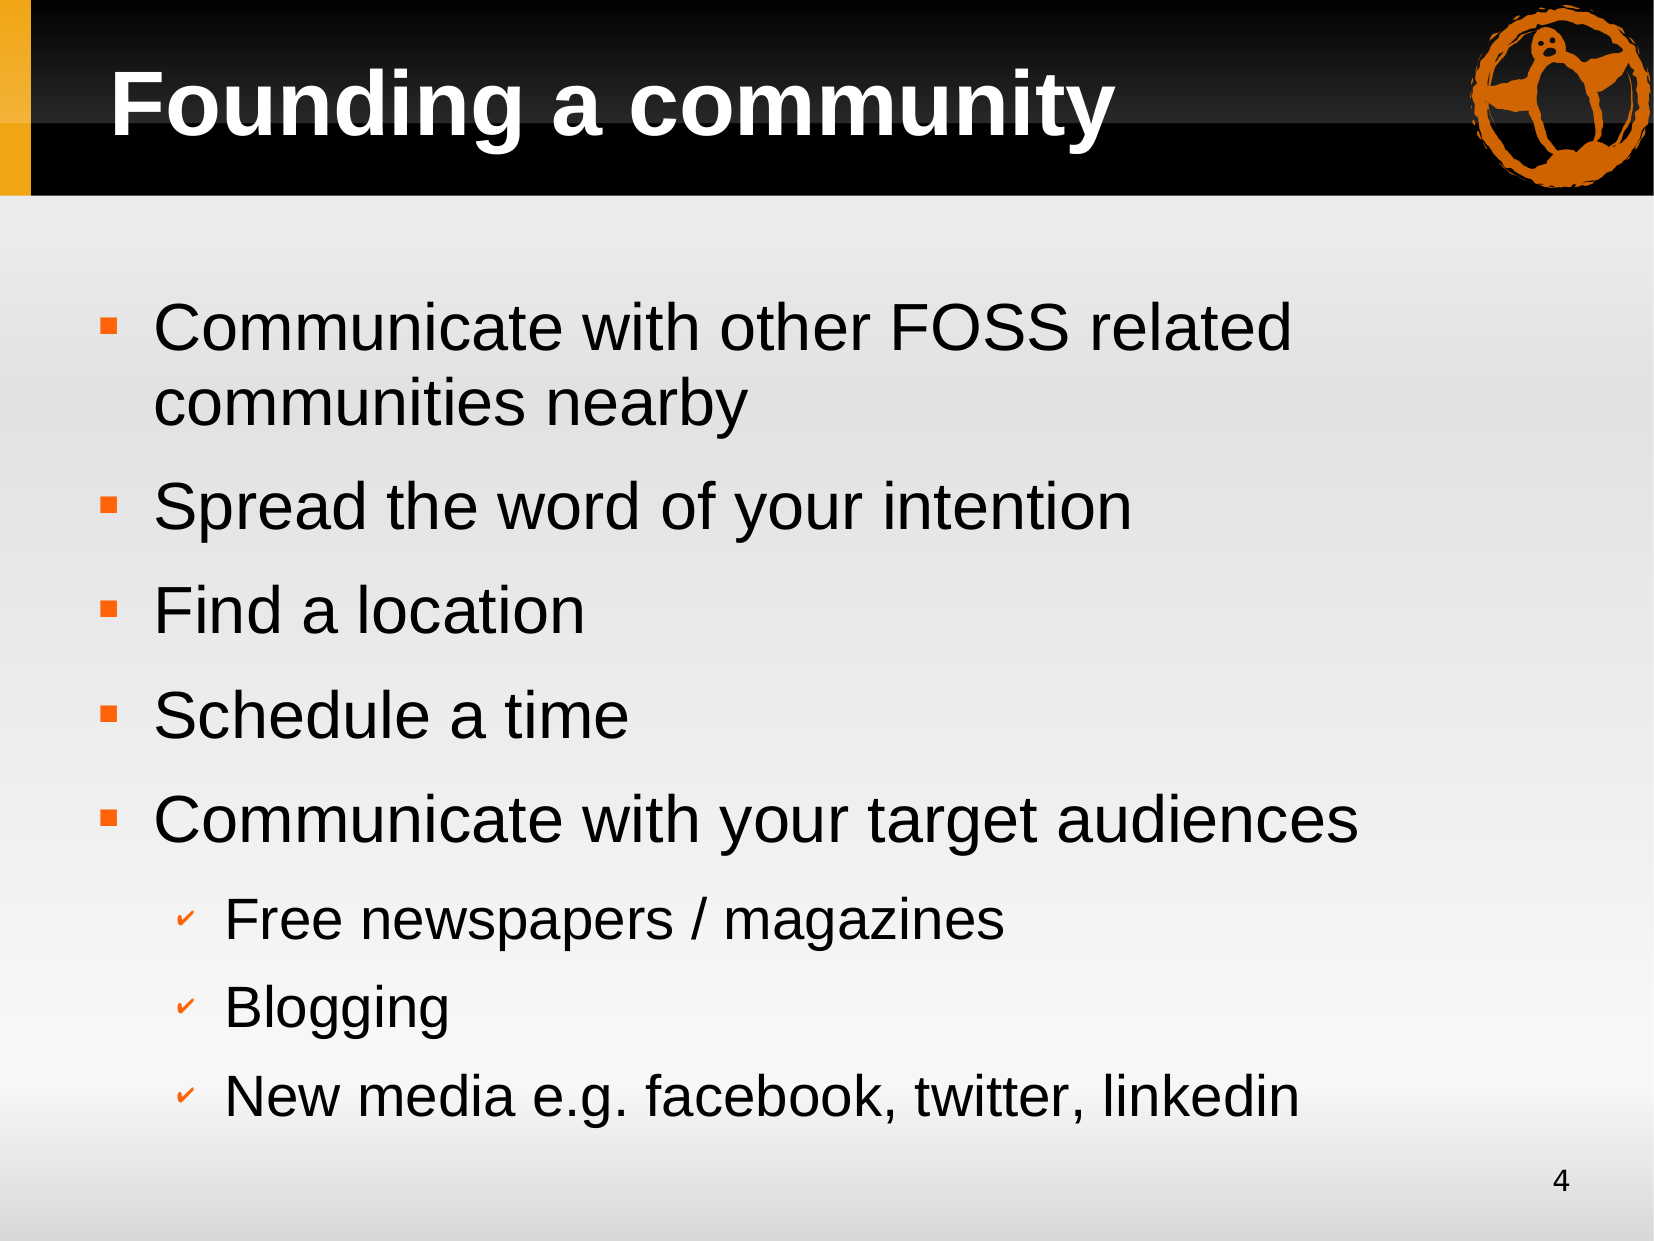

# Founding a community
Communicate with other FOSS related communities nearby
Spread the word of your intention
Find a location
Schedule a time
Communicate with your target audiences
Free newspapers / magazines
Blogging
New media e.g. facebook, twitter, linkedin
4